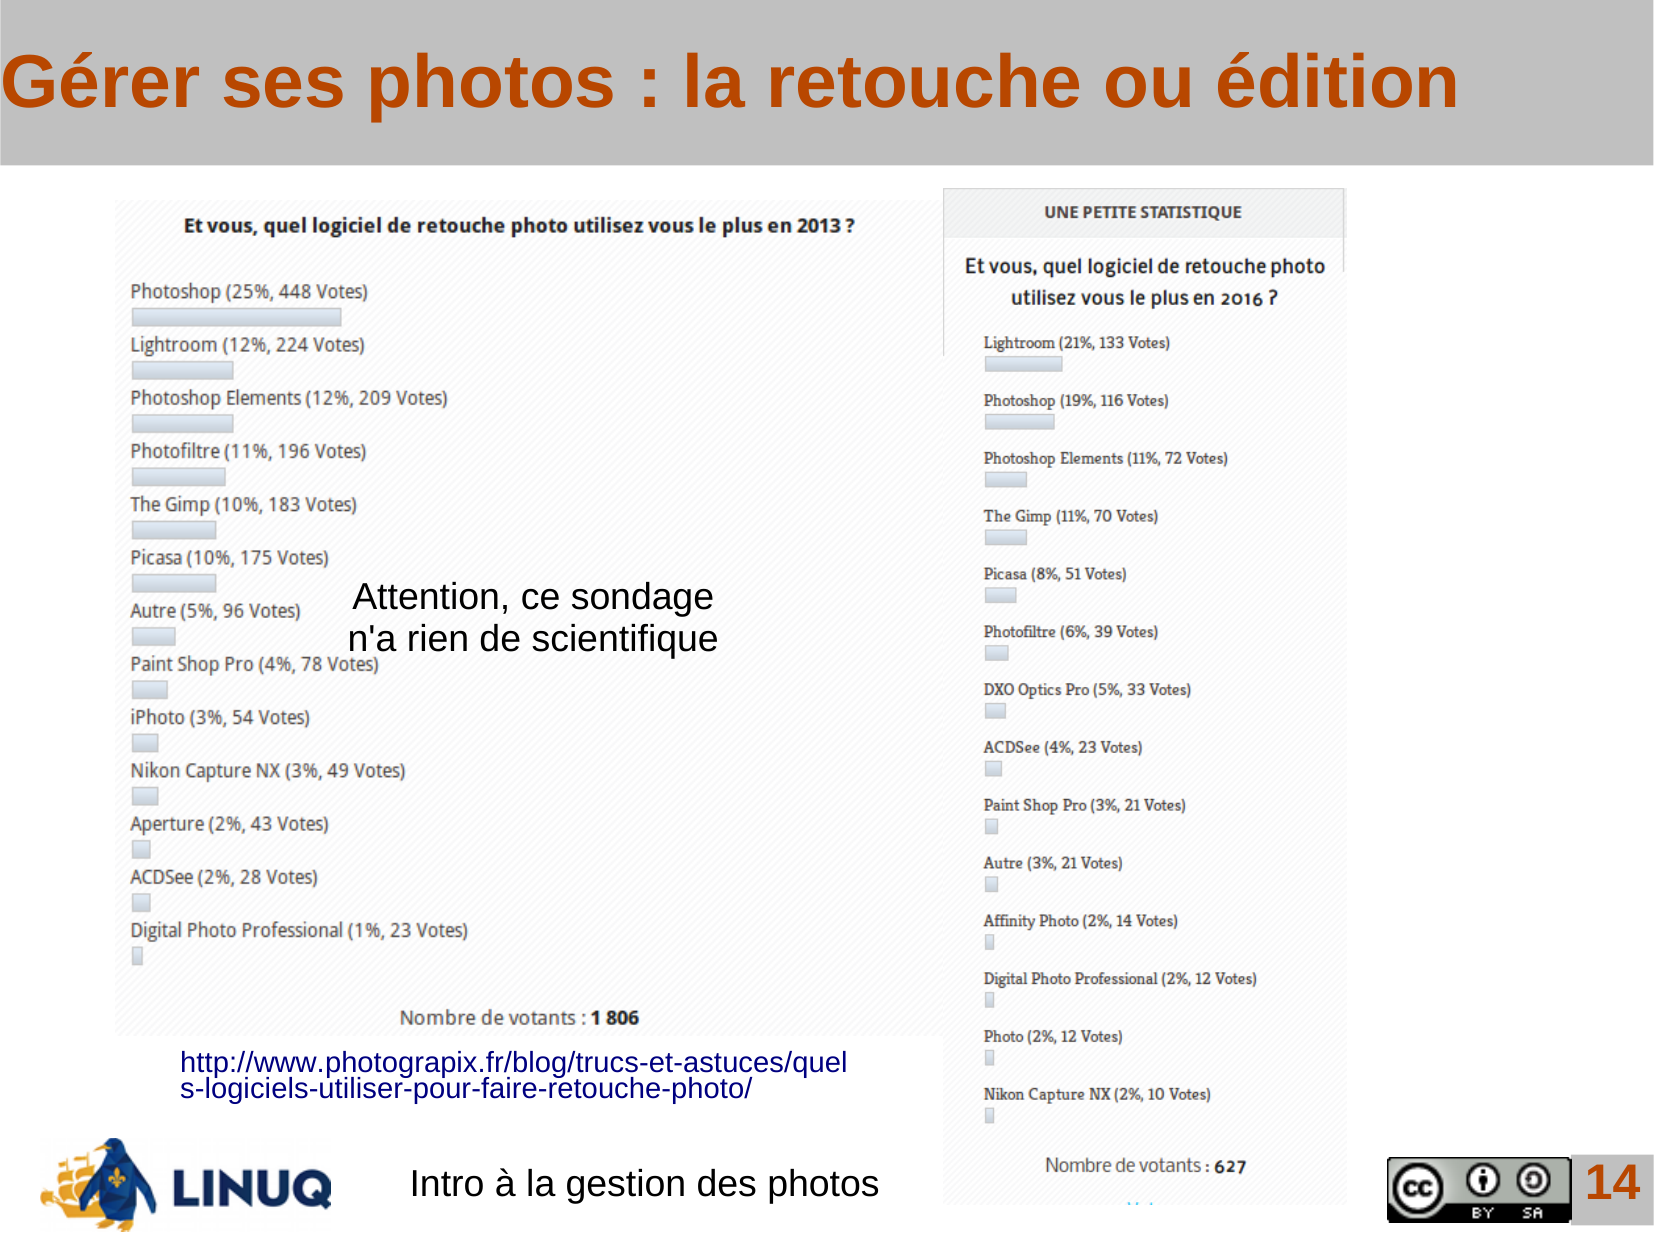

# Gérer ses photos : la retouche ou édition
Attention, ce sondage
n'a rien de scientifique
http://www.photograpix.fr/blog/trucs-et-astuces/quels-logiciels-utiliser-pour-faire-retouche-photo/
14